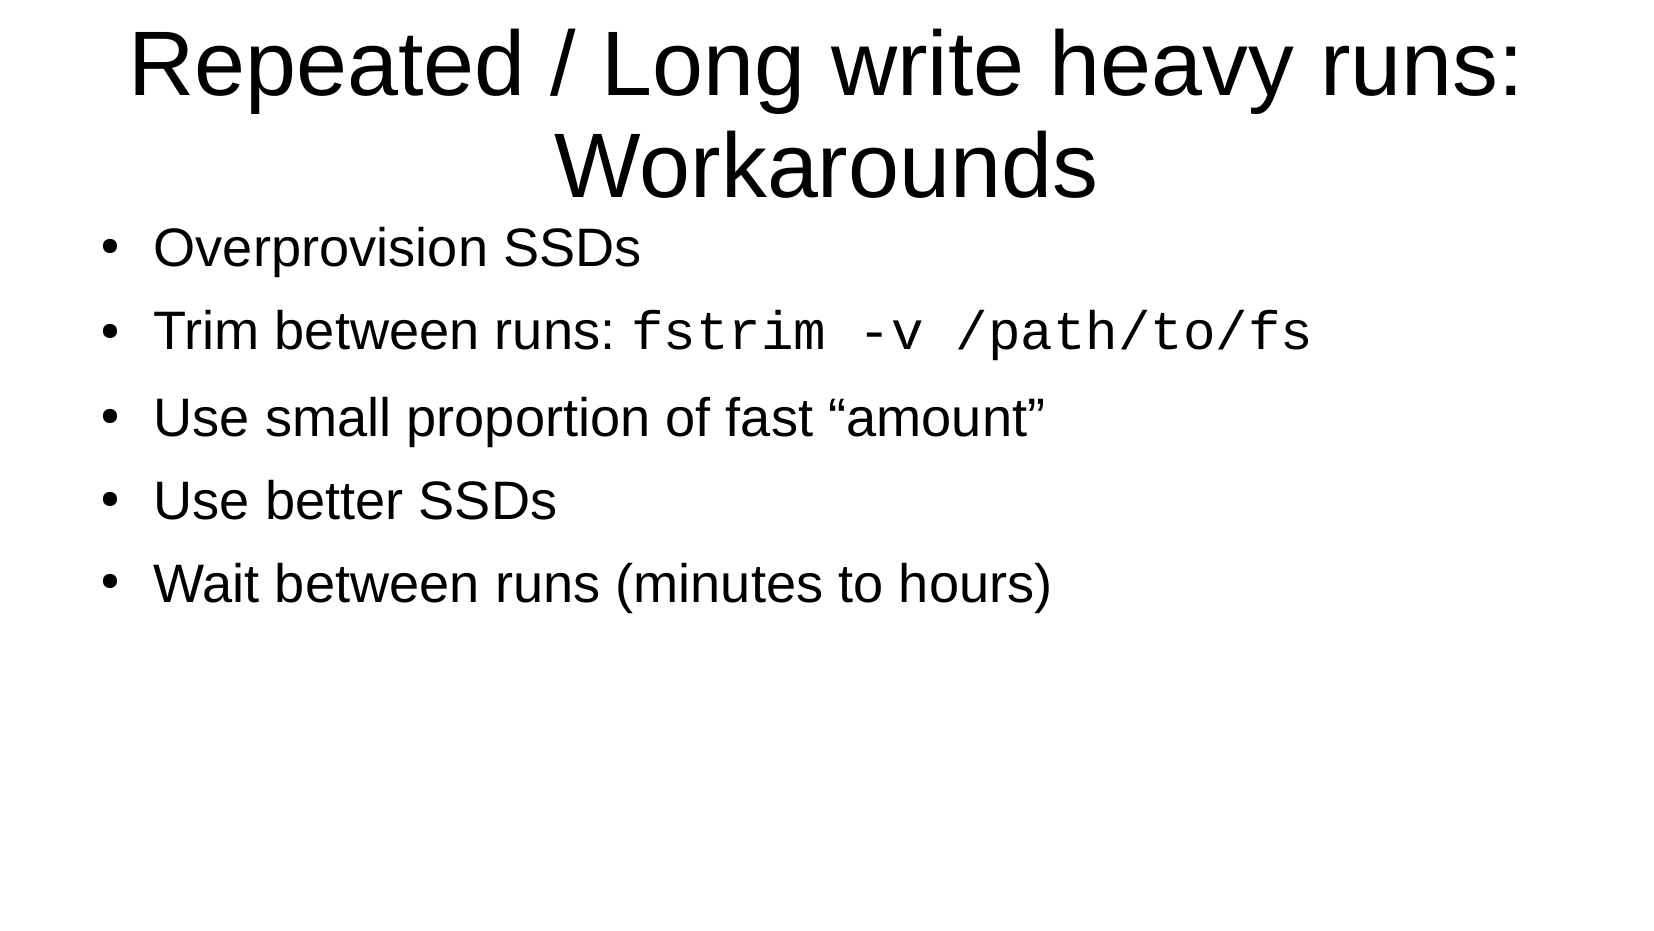

# Repeated / Long write heavy runs: Workarounds
Overprovision SSDs
Trim between runs: fstrim -v /path/to/fs
Use small proportion of fast “amount”
Use better SSDs
Wait between runs (minutes to hours)